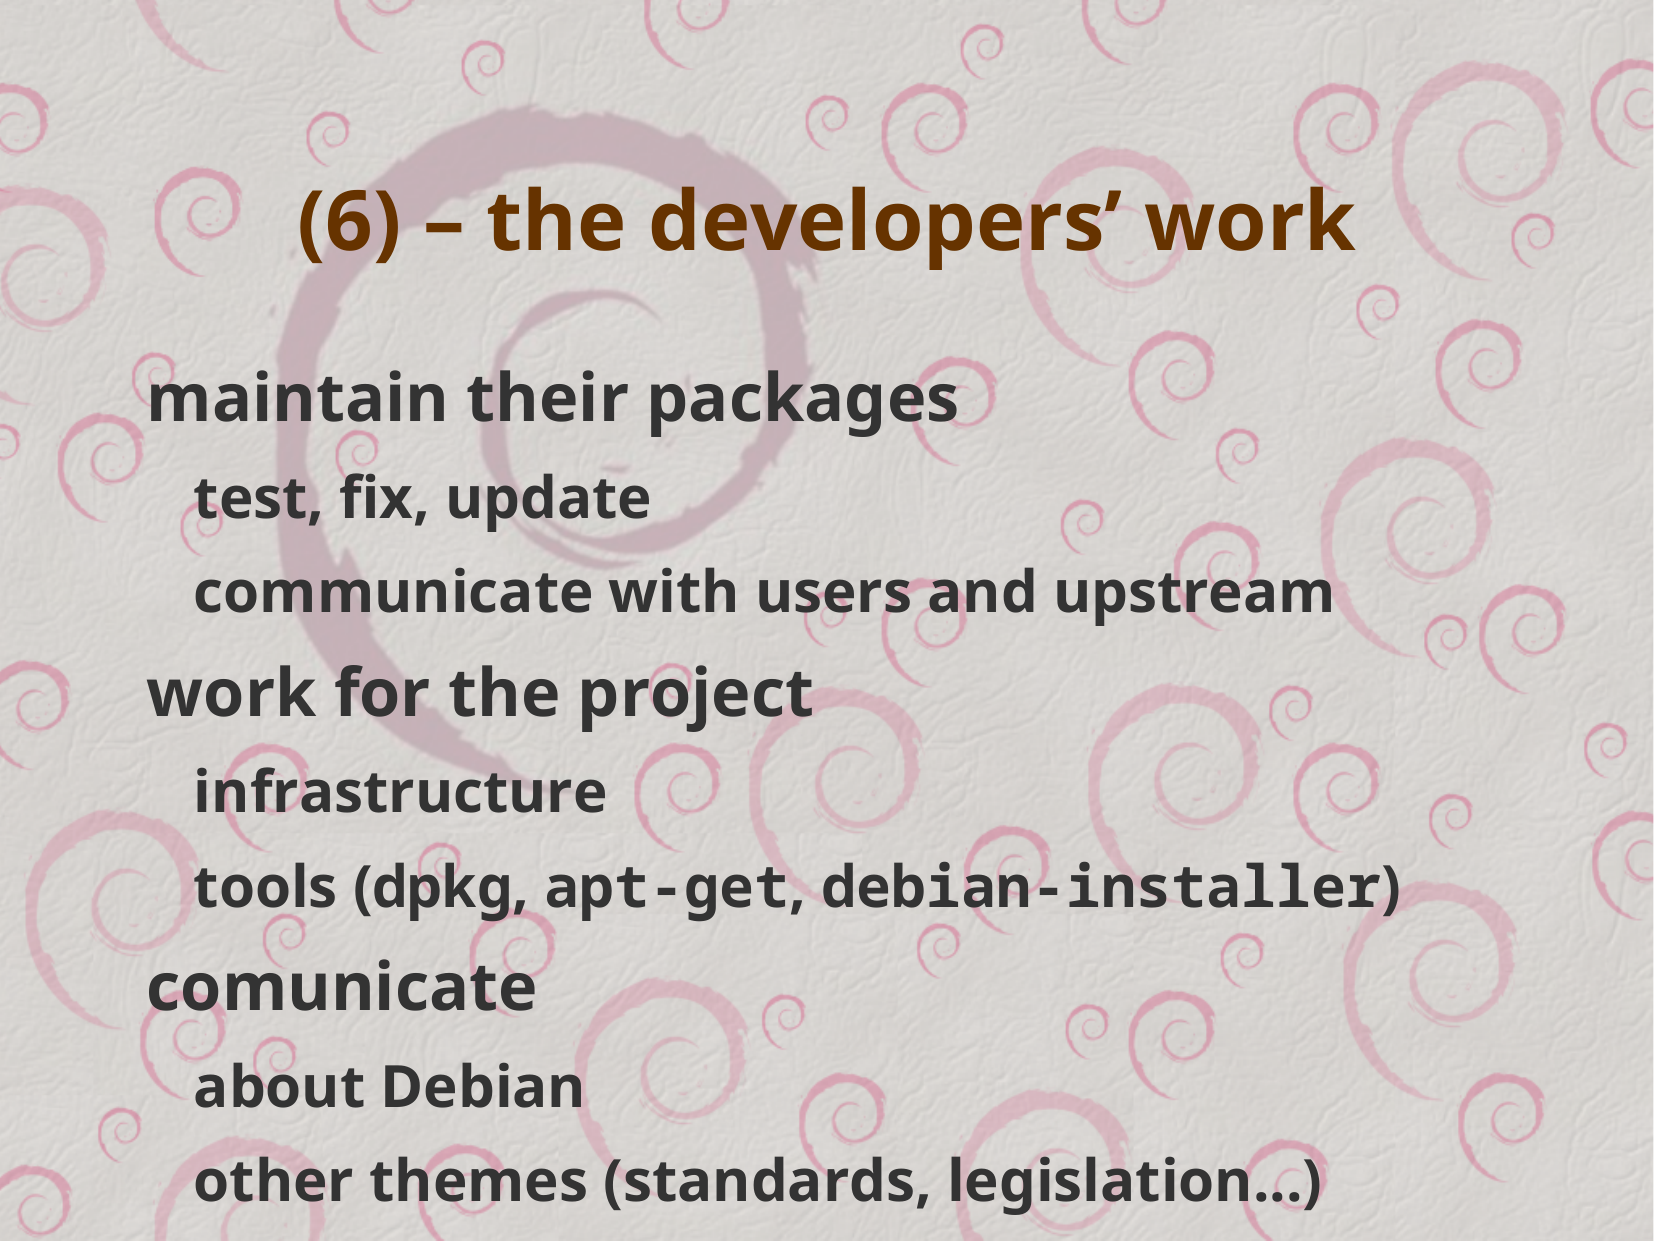

# (6) – the developers’ work
maintain their packages
test, fix, update
communicate with users and upstream
work for the project
infrastructure
tools (dpkg, apt-get, debian-installer)
comunicate
about Debian
other themes (standards, legislation...)